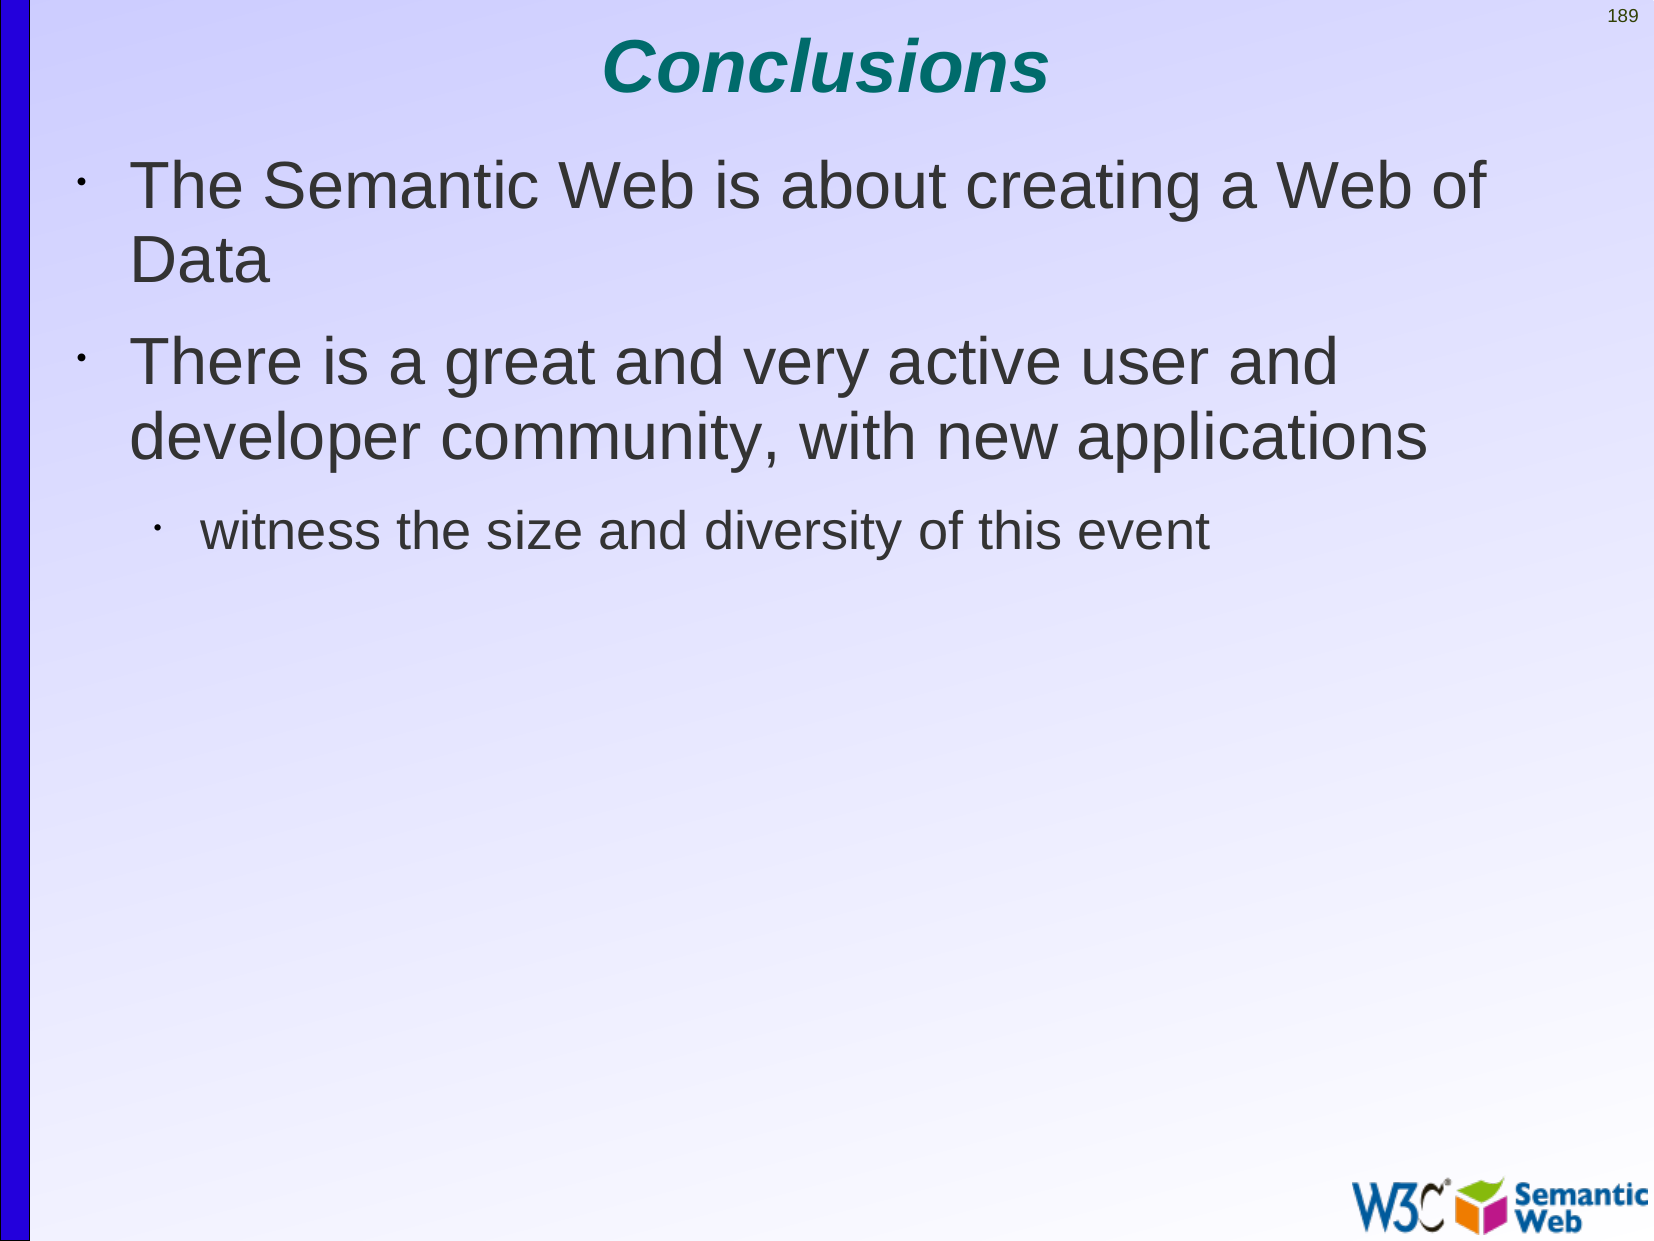

# Conclusions
The Semantic Web is about creating a Web of Data
There is a great and very active user and developer community, with new applications
witness the size and diversity of this event